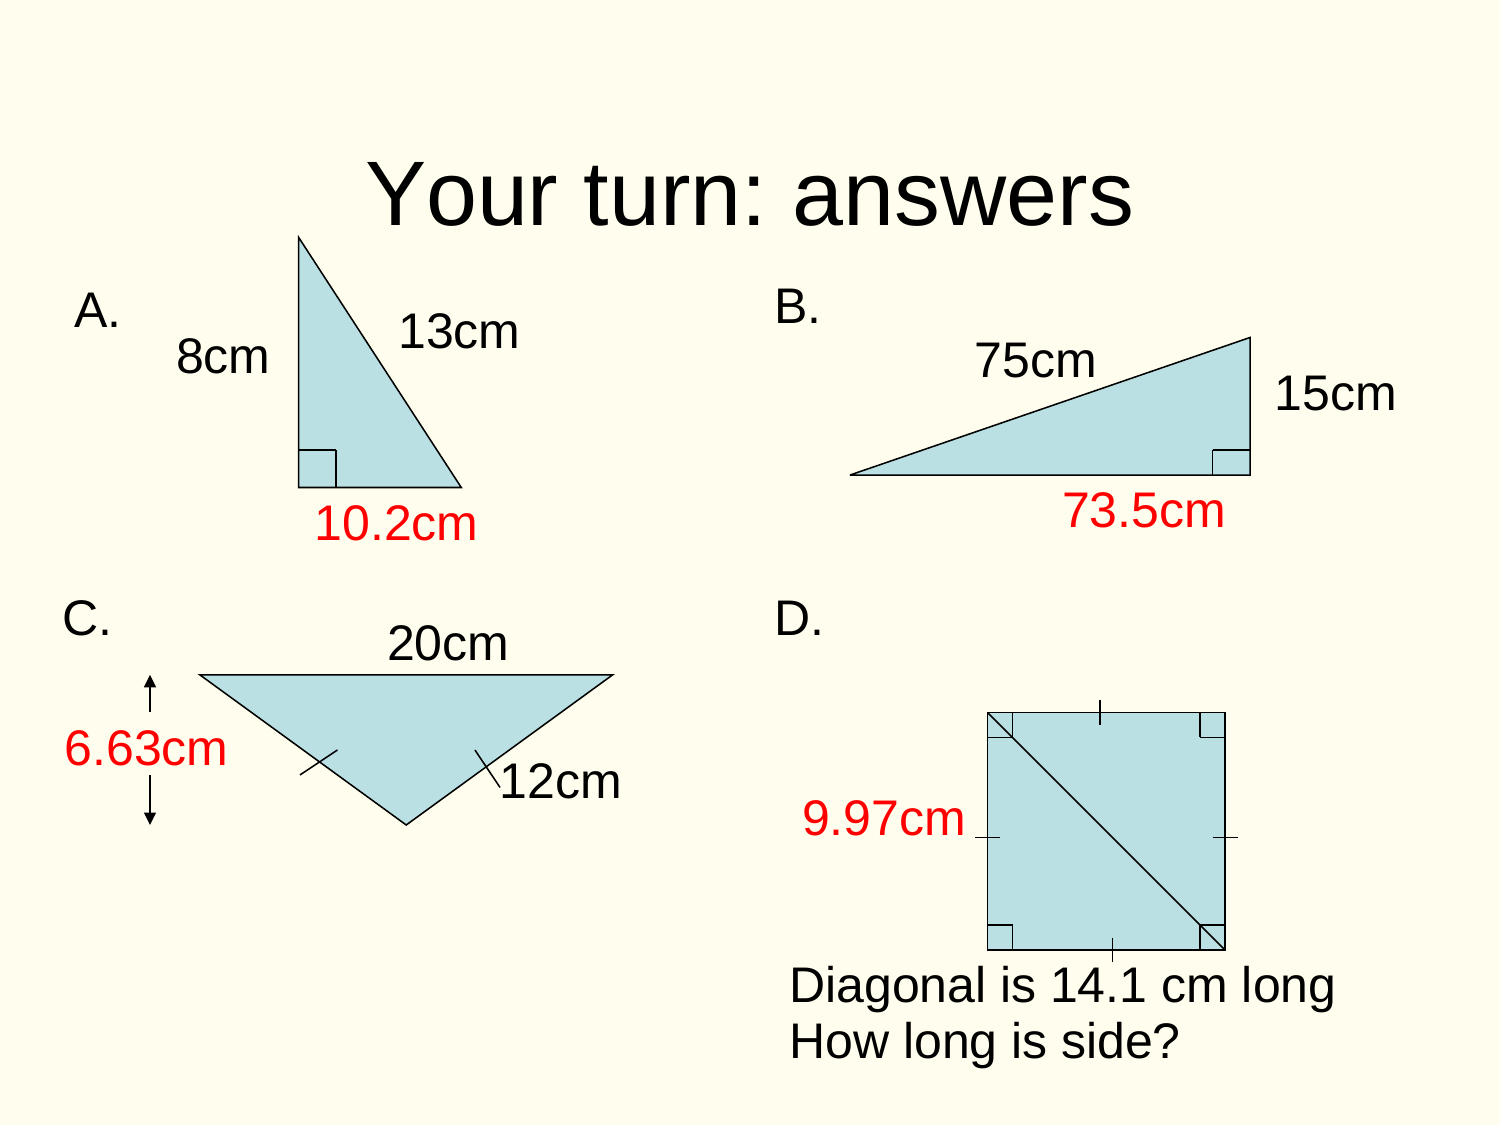

# Your turn: answers
B.
A.
13cm
8cm
75cm
15cm
73.5cm
10.2cm
C.
D.
20cm
6.63cm
12cm
9.97cm
Diagonal is 14.1 cm long
How long is side?